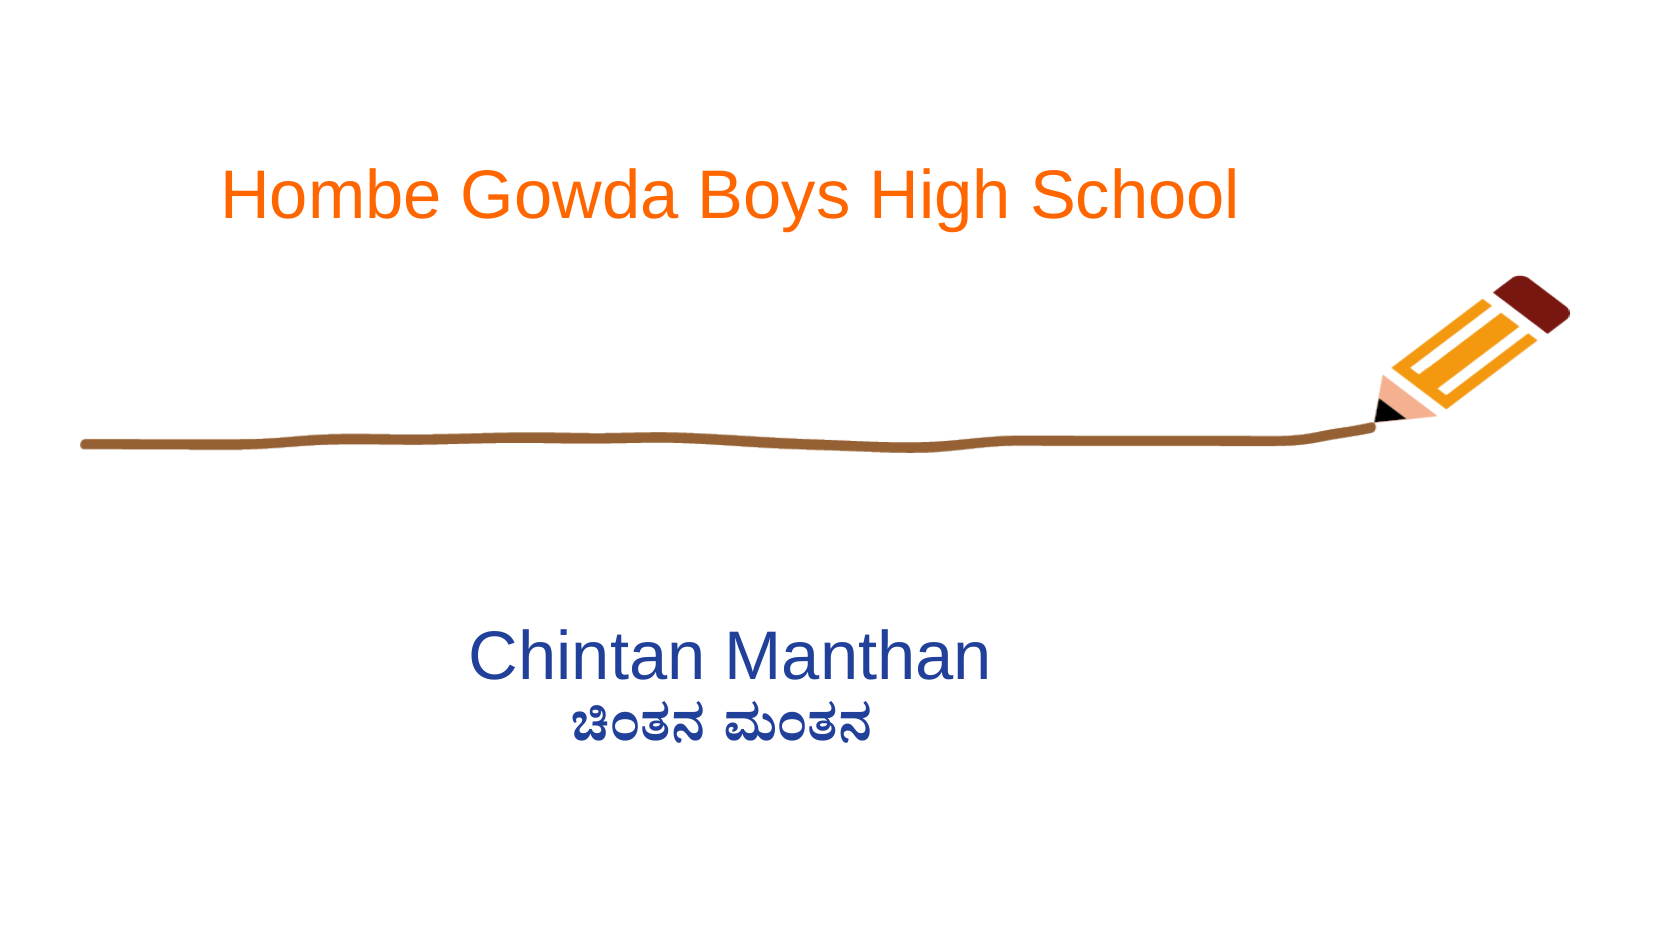

# Hombe Gowda Boys High School Chintan Manthan ಚಿಂತನ ಮಂತನ